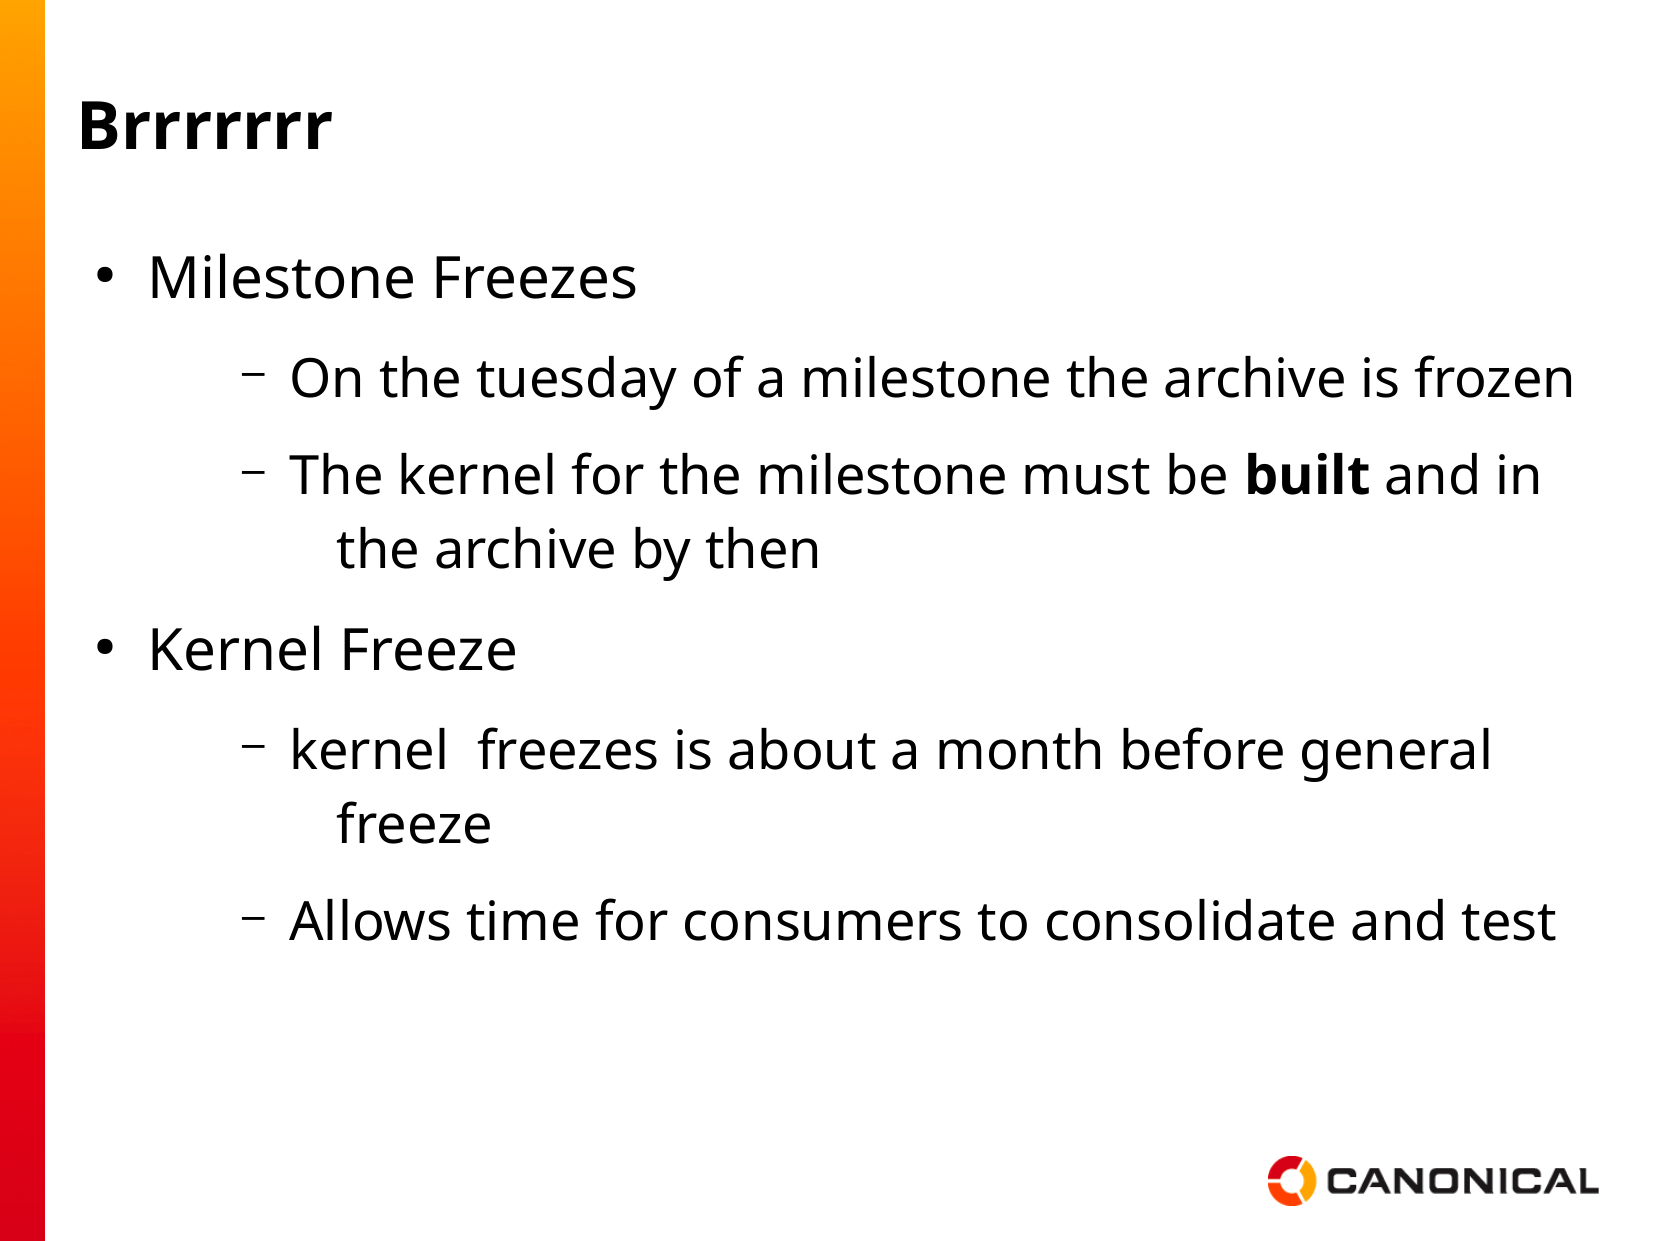

# Brrrrrrr
Milestone Freezes
On the tuesday of a milestone the archive is frozen
The kernel for the milestone must be built and in the archive by then
Kernel Freeze
kernel freezes is about a month before general freeze
Allows time for consumers to consolidate and test